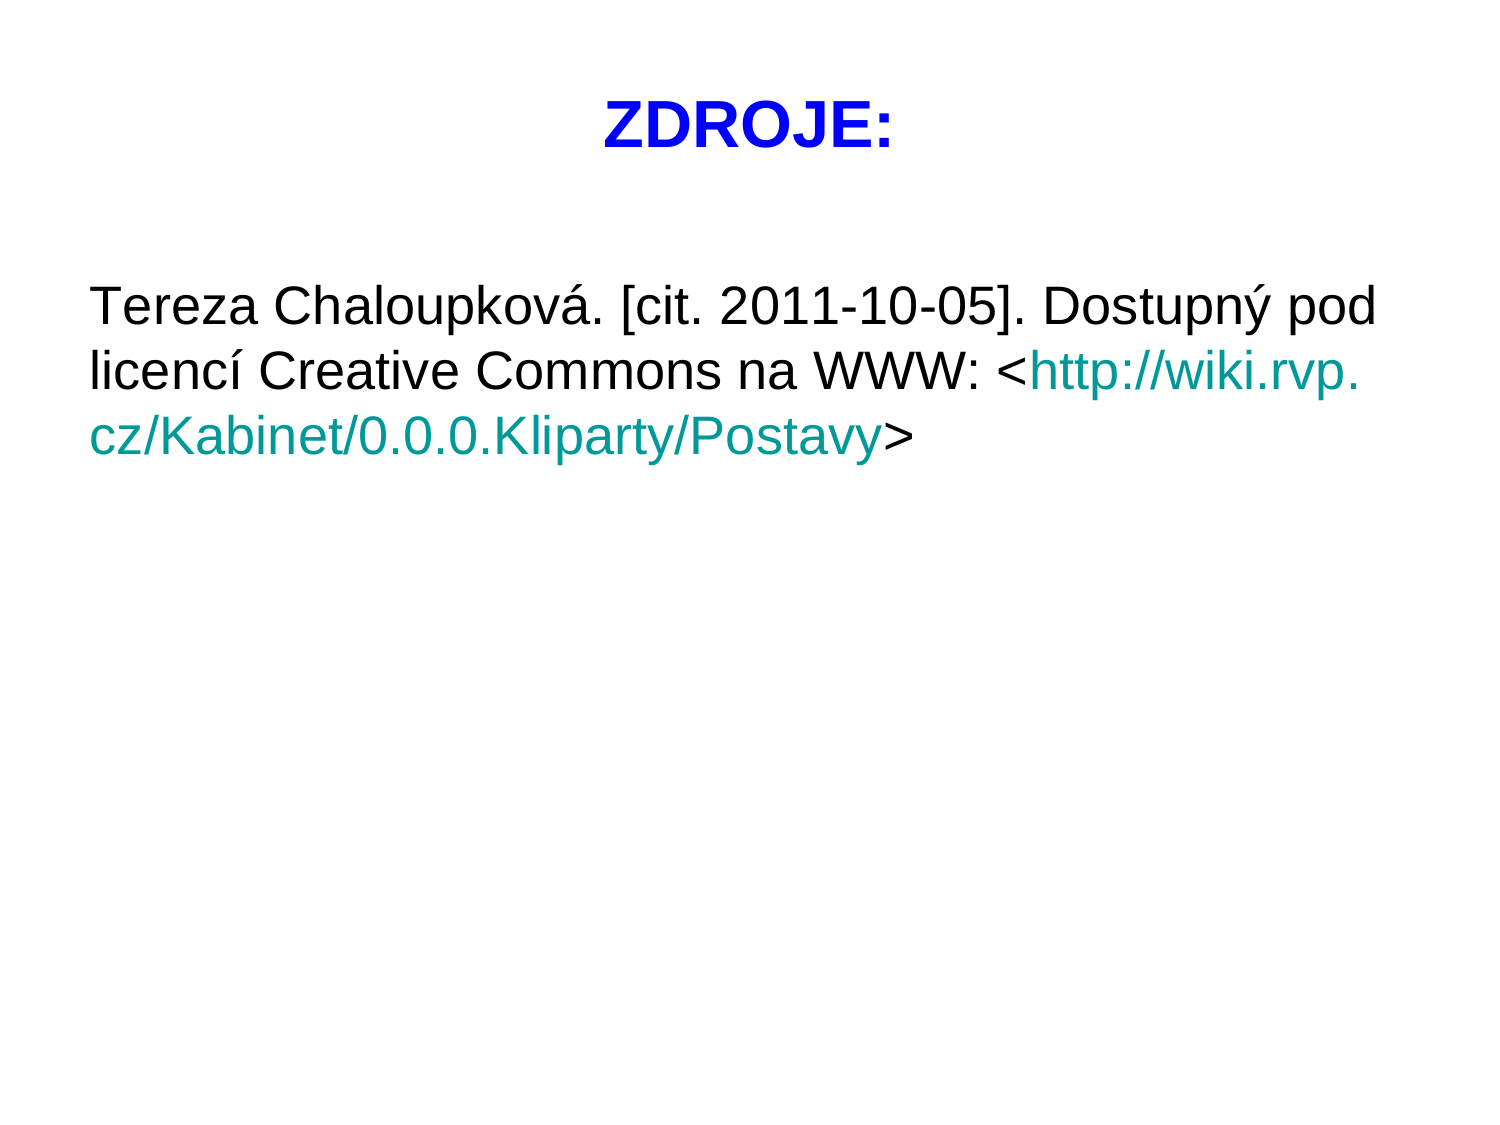

# ZDROJE:
Tereza Chaloupková. [cit. 2011-10-05]. Dostupný pod licencí Creative Commons na WWW: <http://wiki.rvp.cz/Kabinet/0.0.0.Kliparty/Postavy>